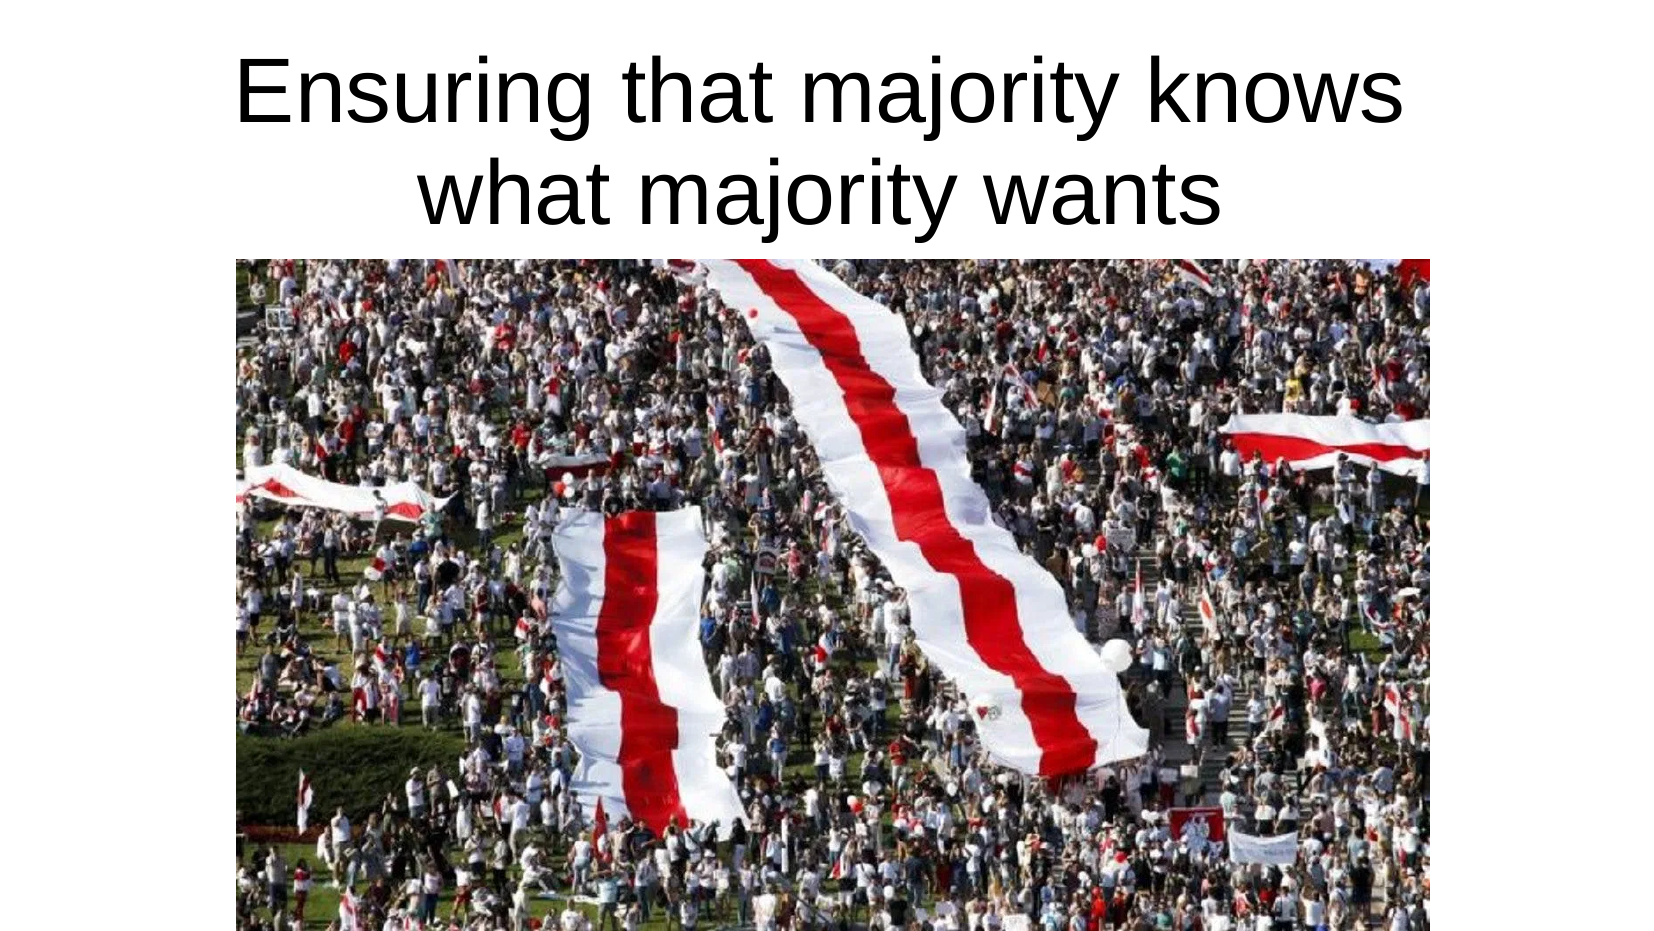

# Ensuring that majority knows what majority wants